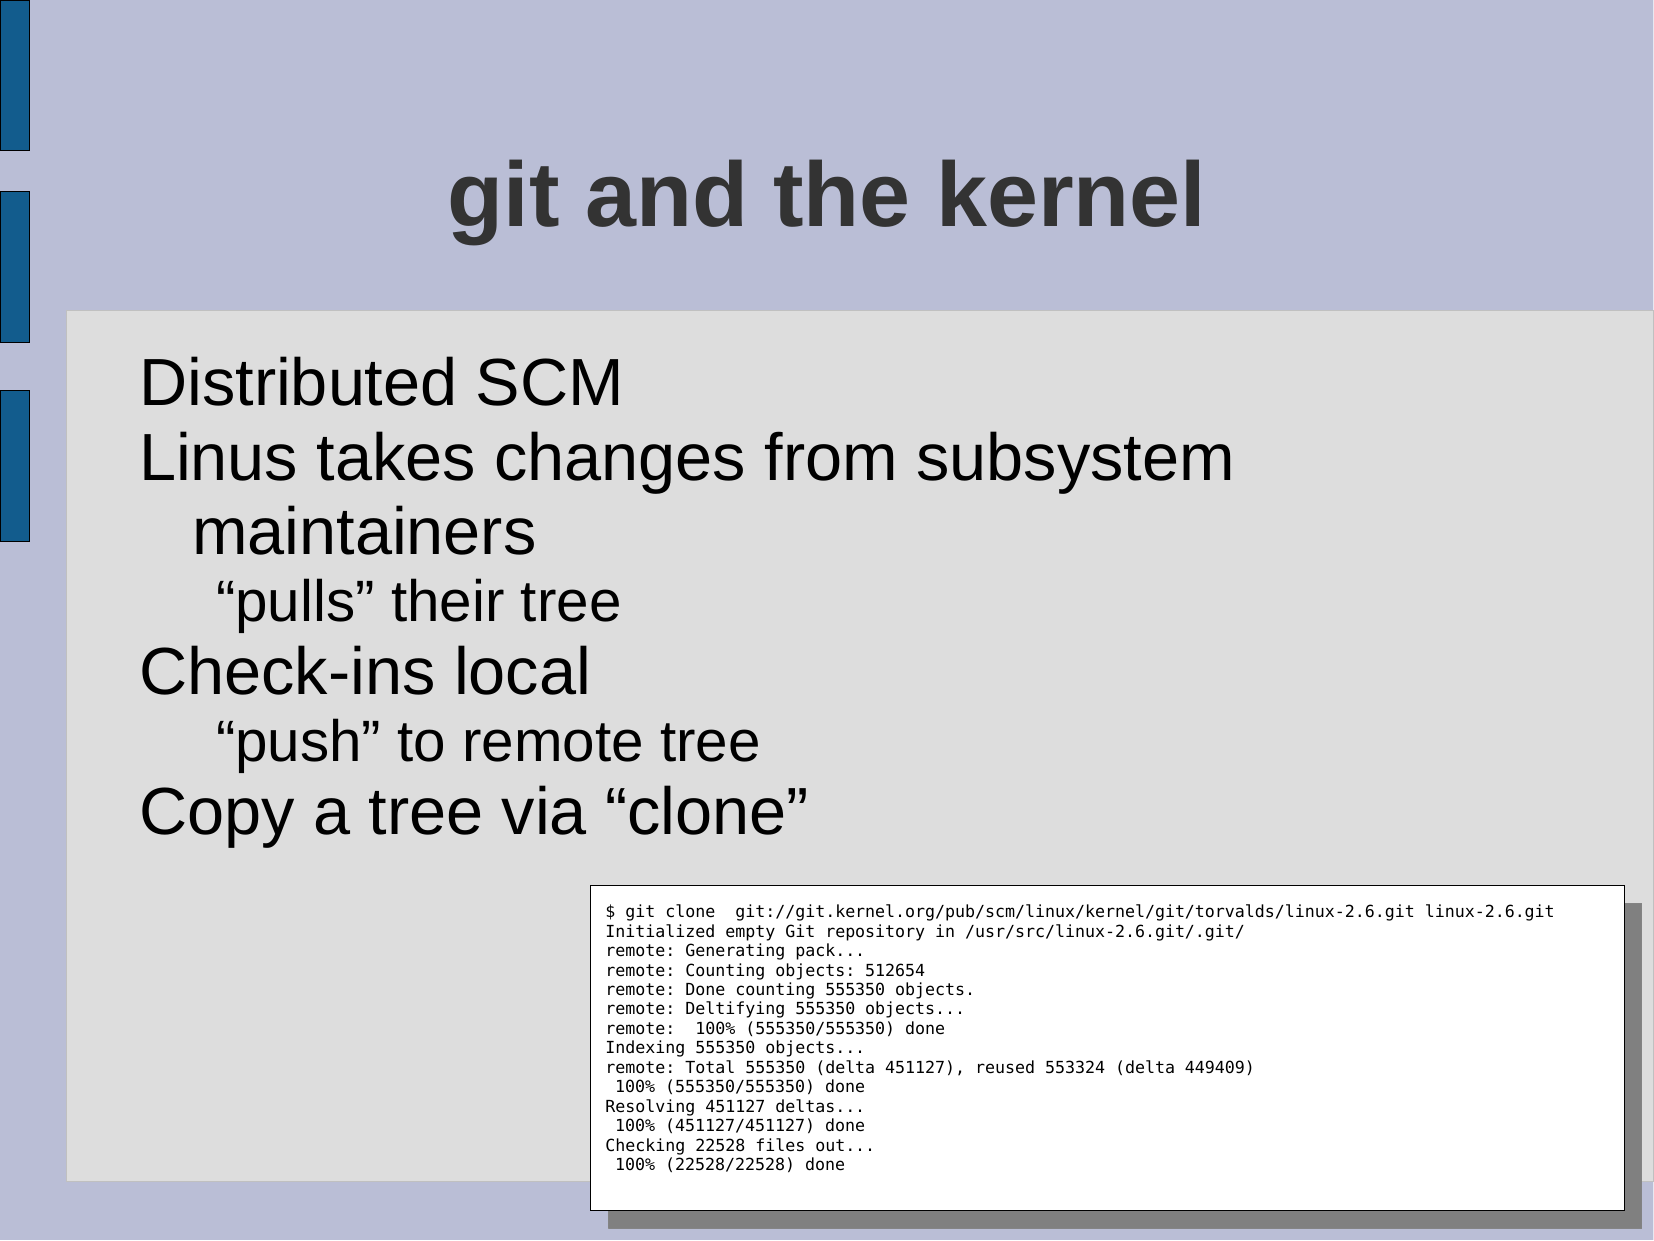

# git and the kernel
Distributed SCM
Linus takes changes from subsystem maintainers
“pulls” their tree
Check-ins local
“push” to remote tree
Copy a tree via “clone”
$ git clone git://git.kernel.org/pub/scm/linux/kernel/git/torvalds/linux-2.6.git linux-2.6.git
Initialized empty Git repository in /usr/src/linux-2.6.git/.git/
remote: Generating pack...
remote: Counting objects: 512654
remote: Done counting 555350 objects.
remote: Deltifying 555350 objects...
remote: 100% (555350/555350) done
Indexing 555350 objects...
remote: Total 555350 (delta 451127), reused 553324 (delta 449409)
 100% (555350/555350) done
Resolving 451127 deltas...
 100% (451127/451127) done
Checking 22528 files out...
 100% (22528/22528) done